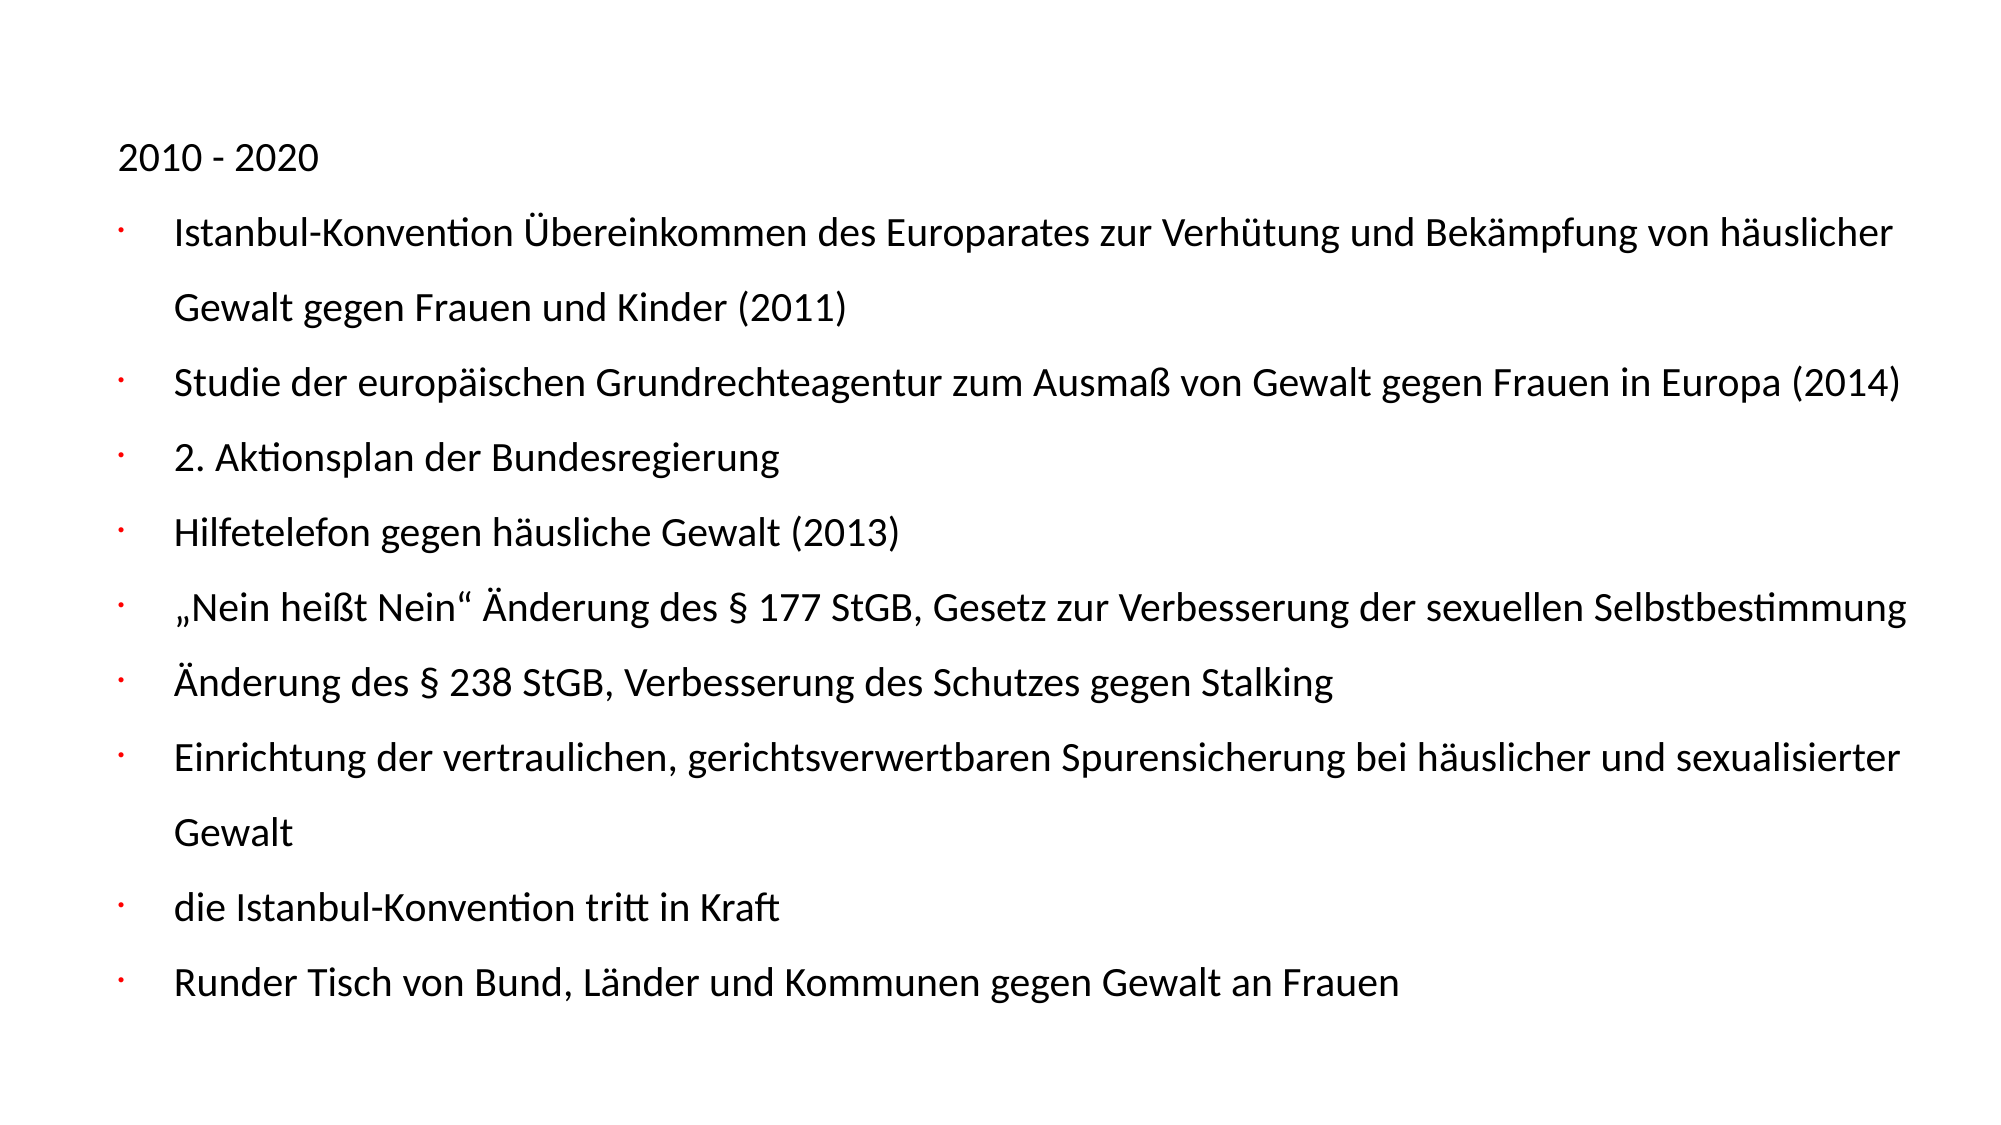

2010 - 2020
Istanbul-Konvention Übereinkommen des Europarates zur Verhütung und Bekämpfung von häuslicher Gewalt gegen Frauen und Kinder (2011)
Studie der europäischen Grundrechteagentur zum Ausmaß von Gewalt gegen Frauen in Europa (2014)
2. Aktionsplan der Bundesregierung
Hilfetelefon gegen häusliche Gewalt (2013)
„Nein heißt Nein“ Änderung des § 177 StGB, Gesetz zur Verbesserung der sexuellen Selbstbestimmung
Änderung des § 238 StGB, Verbesserung des Schutzes gegen Stalking
Einrichtung der vertraulichen, gerichtsverwertbaren Spurensicherung bei häuslicher und sexualisierter Gewalt
die Istanbul-Konvention tritt in Kraft
Runder Tisch von Bund, Länder und Kommunen gegen Gewalt an Frauen